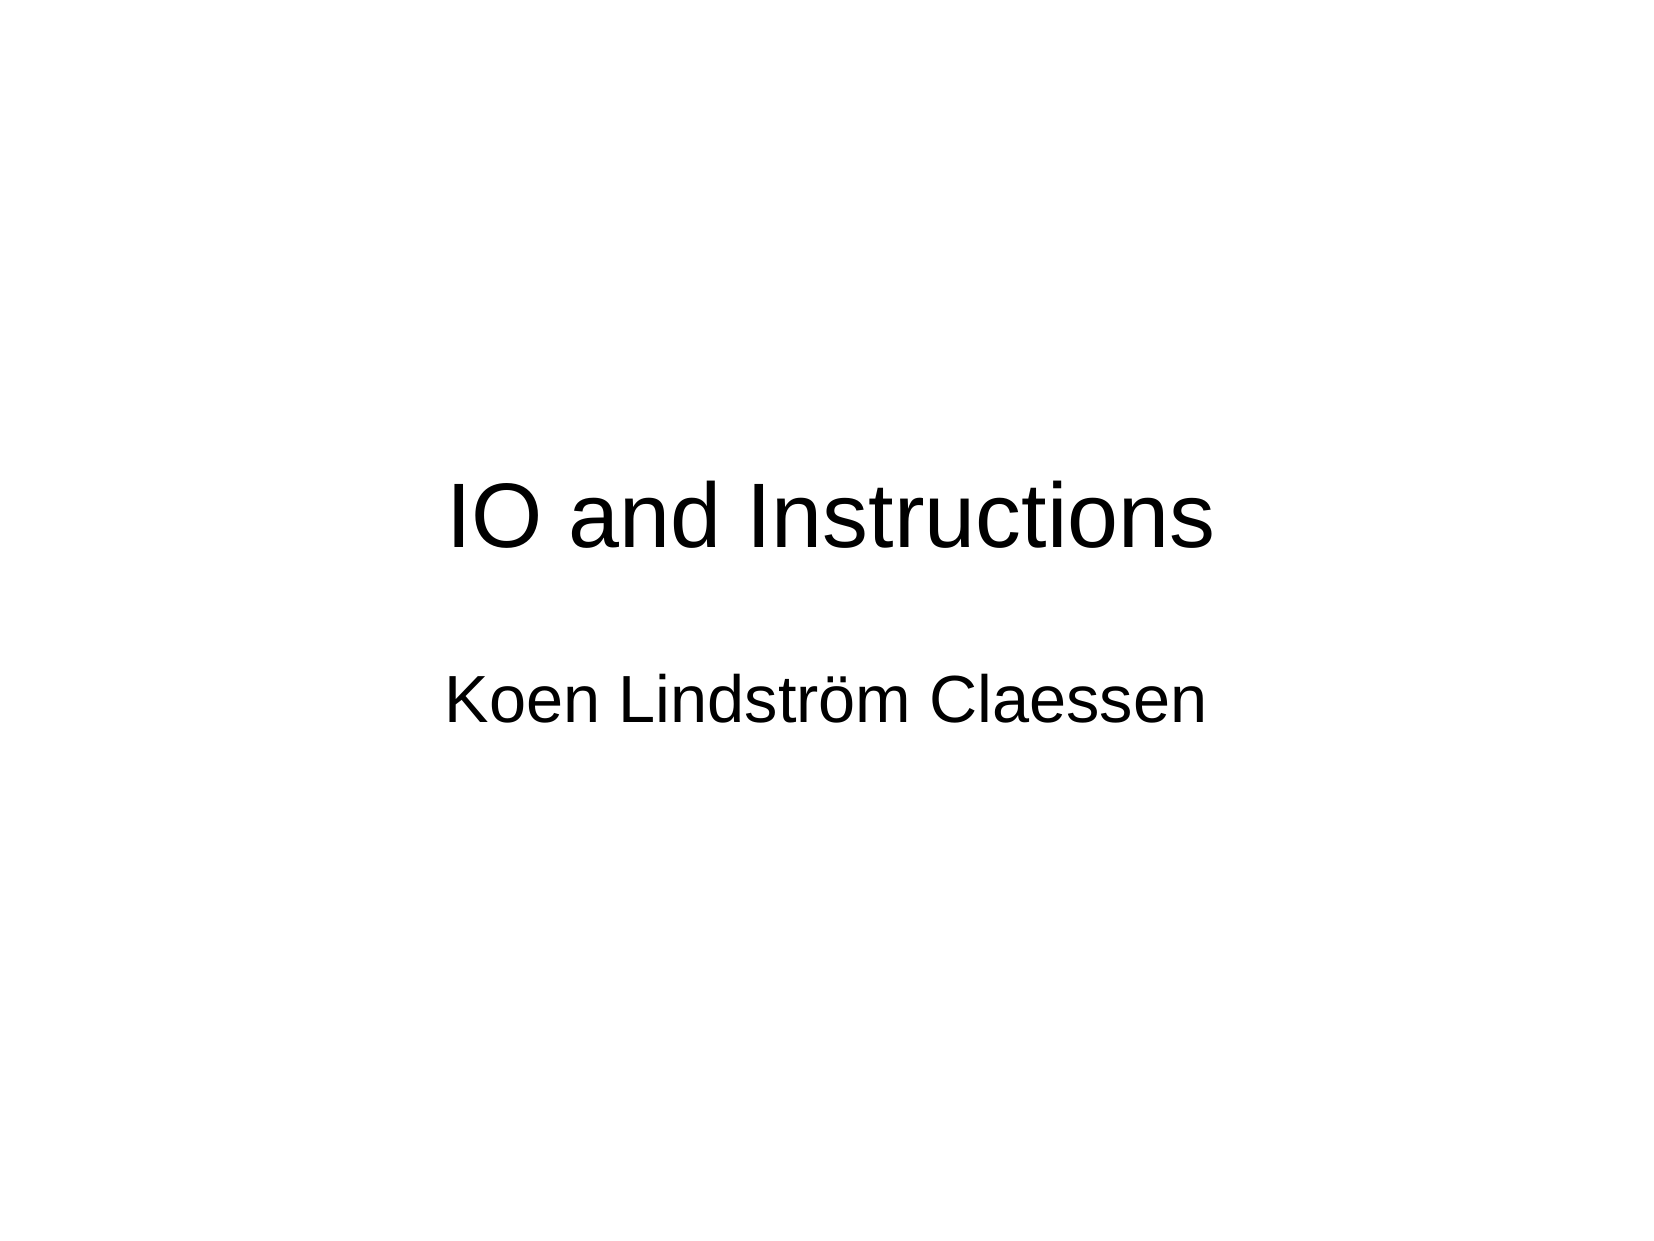

Koen Lindström Claessen
# IO and Instructions